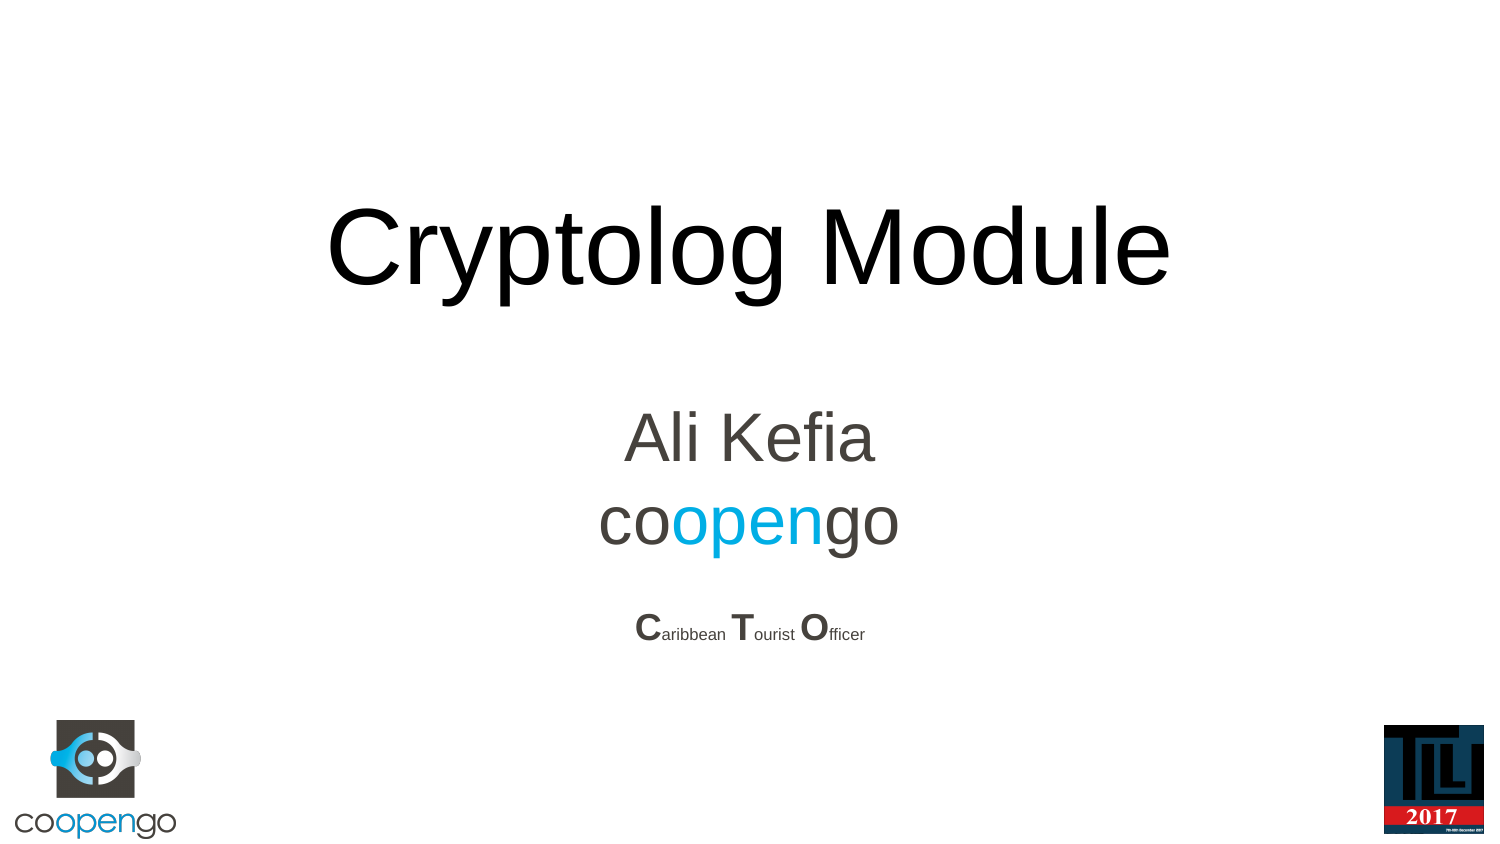

# Cryptolog Module
Ali Kefia
coopengo
Caribbean Tourist Officer